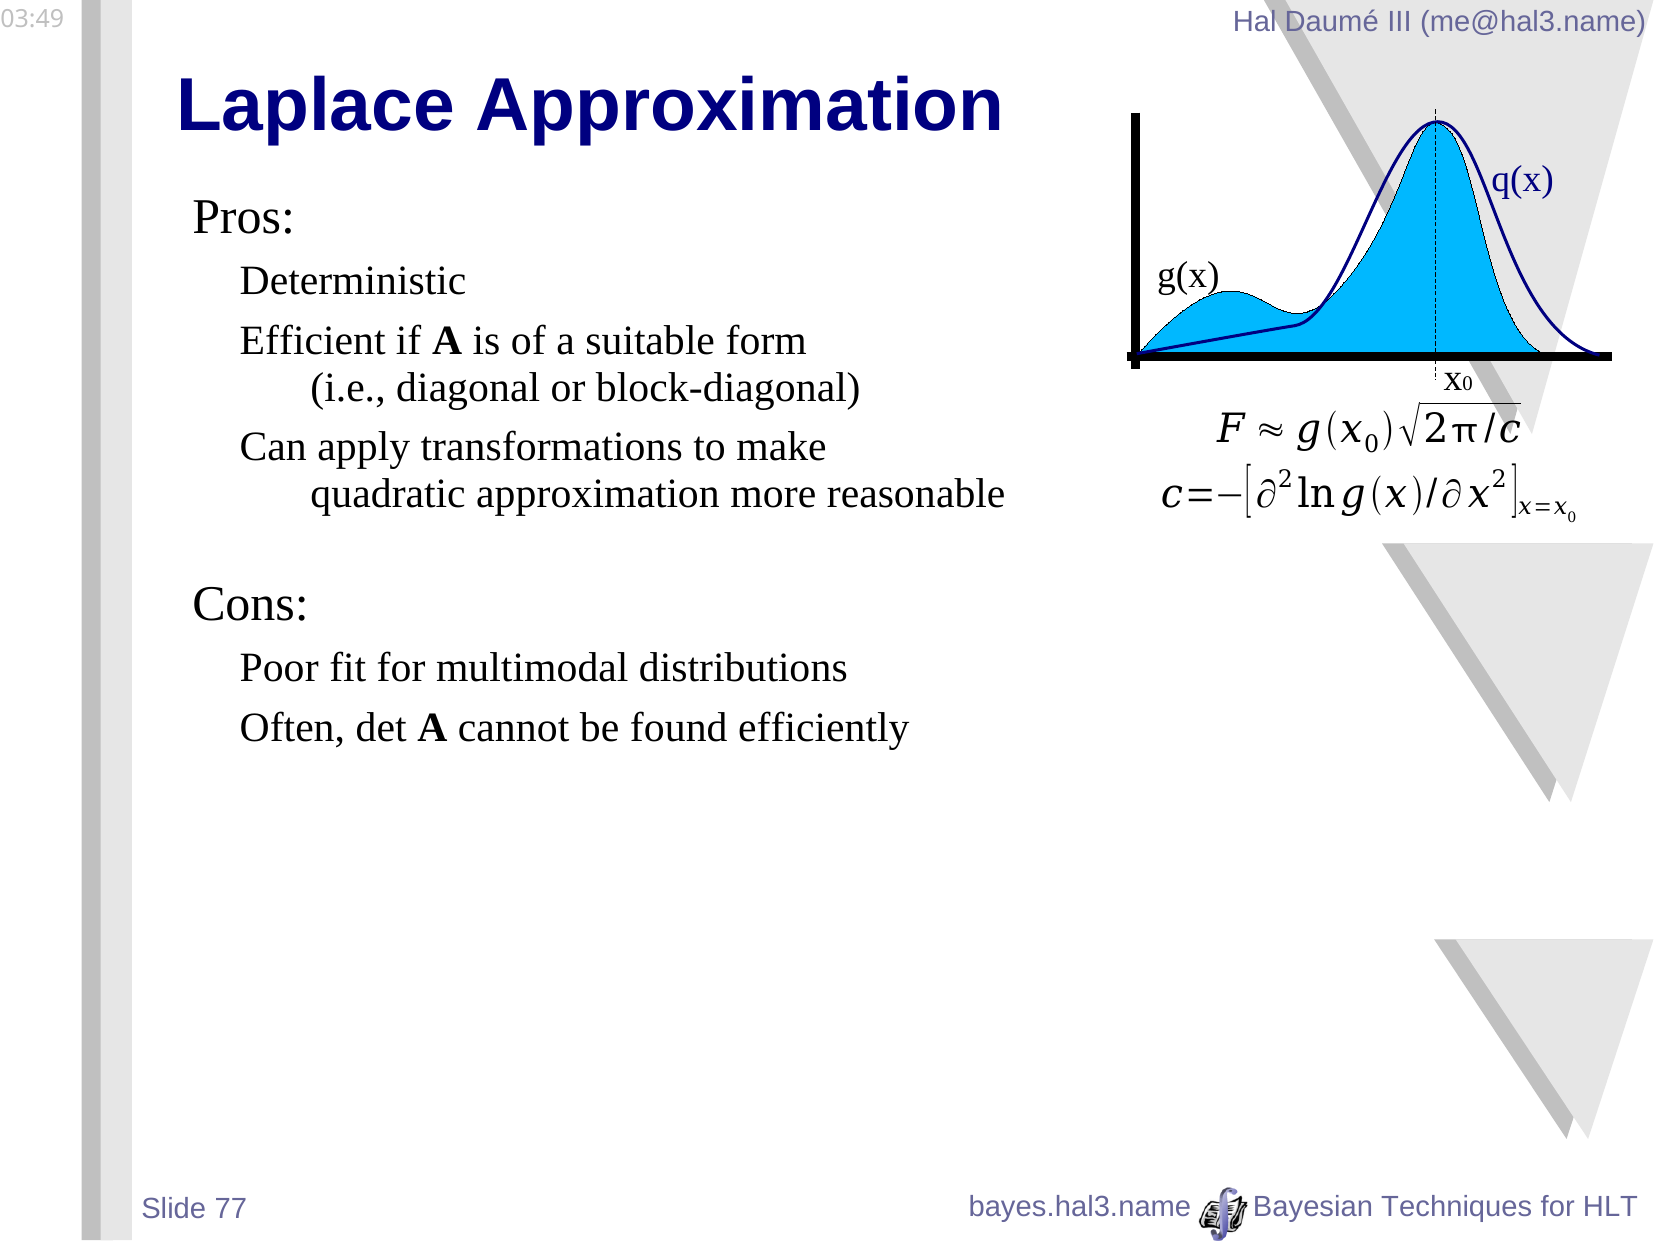

# Laplace Approximation
q(x)
Pros:
Deterministic
Efficient if A is of a suitable form
(i.e., diagonal or block-diagonal)
Can apply transformations to make
quadratic approximation more reasonable
Cons:
Poor fit for multimodal distributions
Often, det A cannot be found efficiently
g(x)
x0